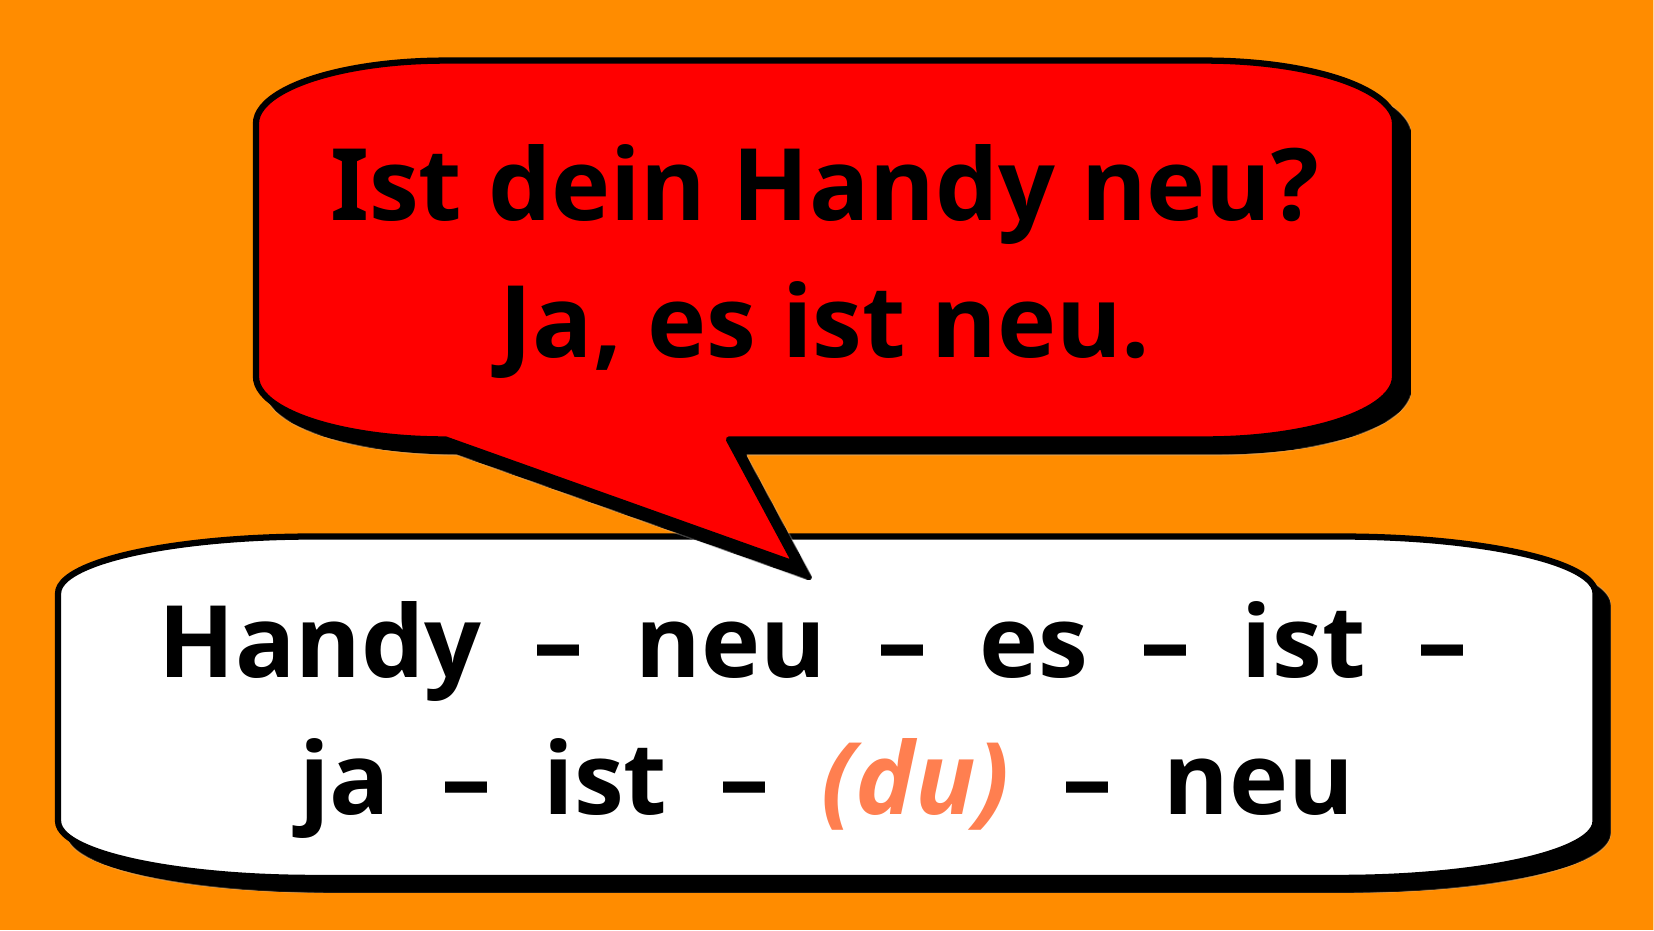

Ist dein Handy neu?
Ja, es ist neu.
Handy – neu – es – ist – ja – ist – (du) – neu